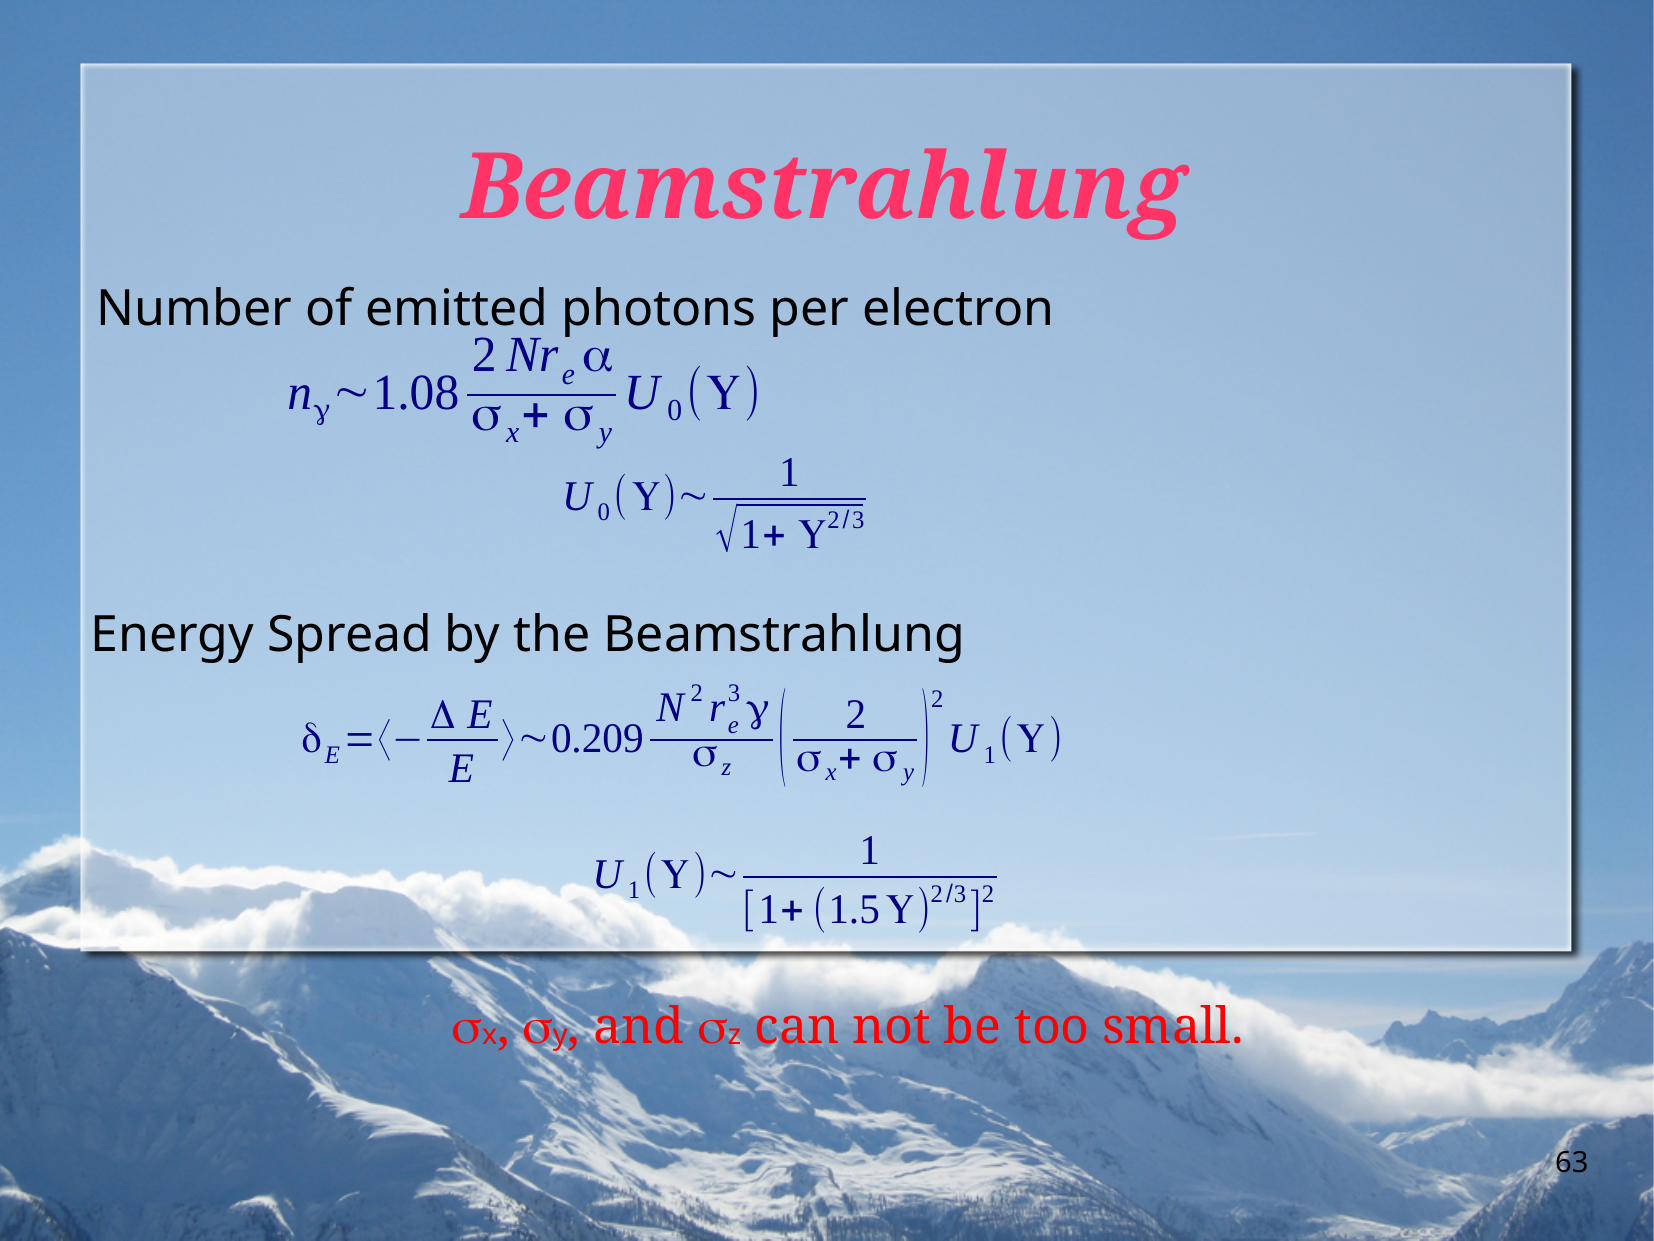

# Beamstrahlung
Number of emitted photons per electron
Energy Spread by the Beamstrahlung
sx, sy, and sz can not be too small.
63